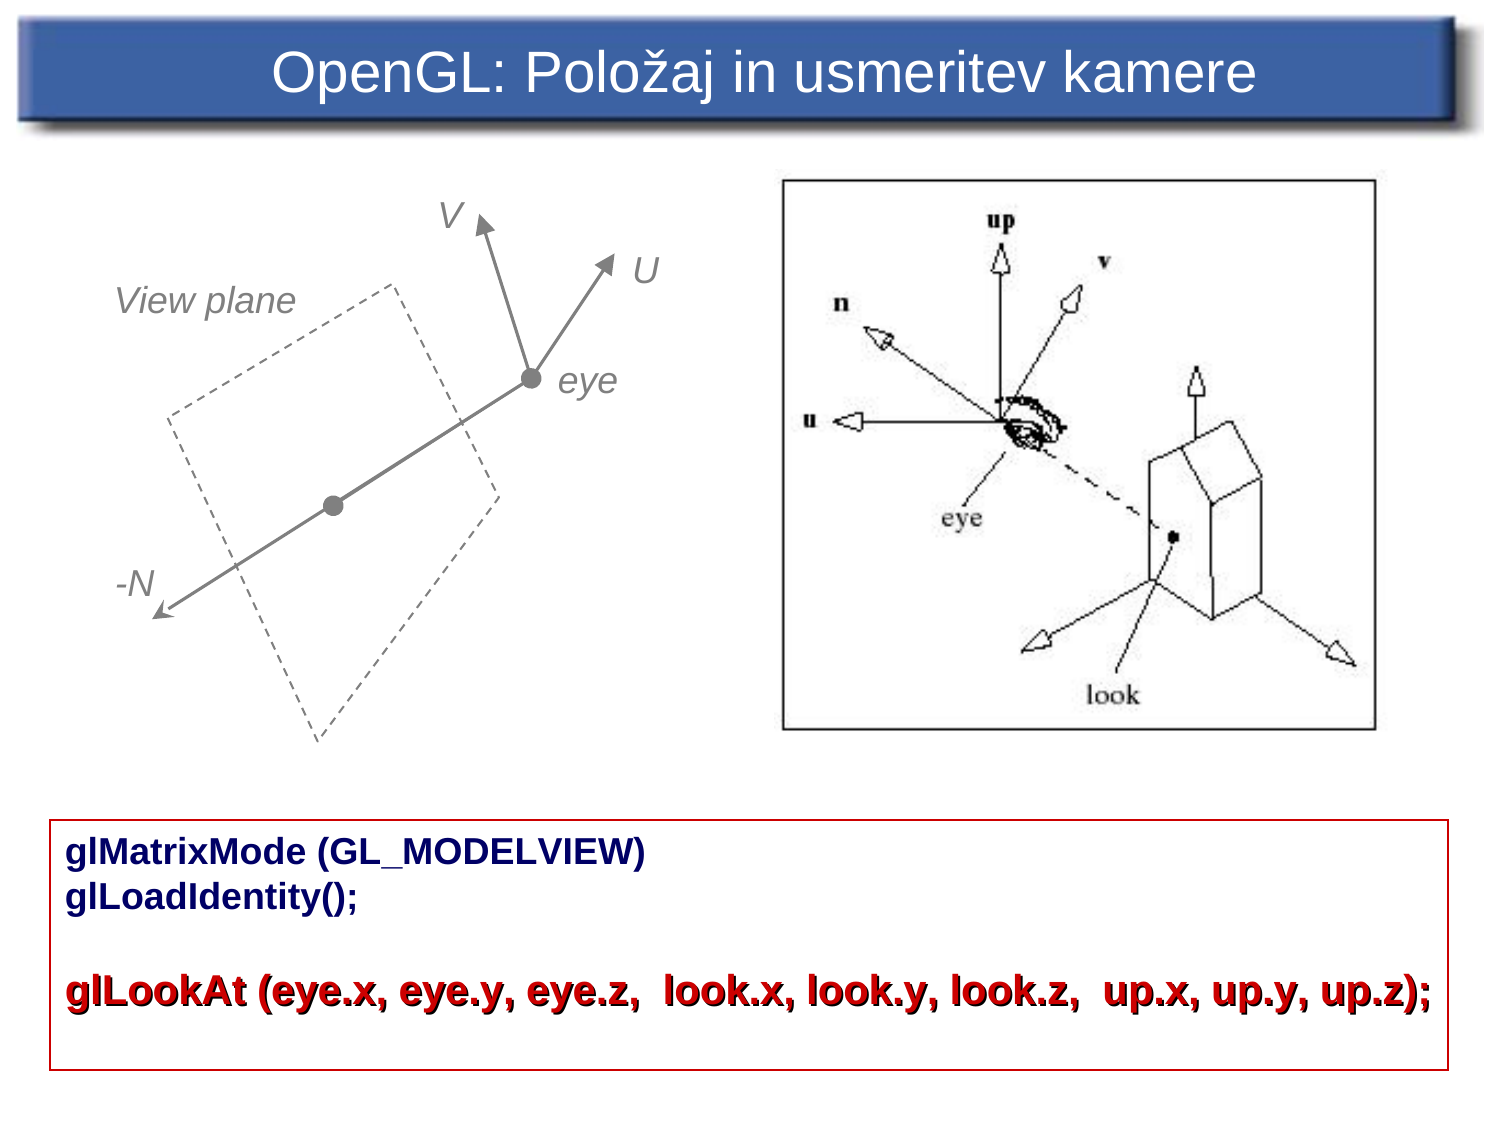

OpenGL: Položaj in usmeritev kamere
V
U
View plane
eye
-N
glMatrixMode (GL_MODELVIEW)
glLoadIdentity();
glLookAt (eye.x, eye.y, eye.z, look.x, look.y, look.z, up.x, up.y, up.z);